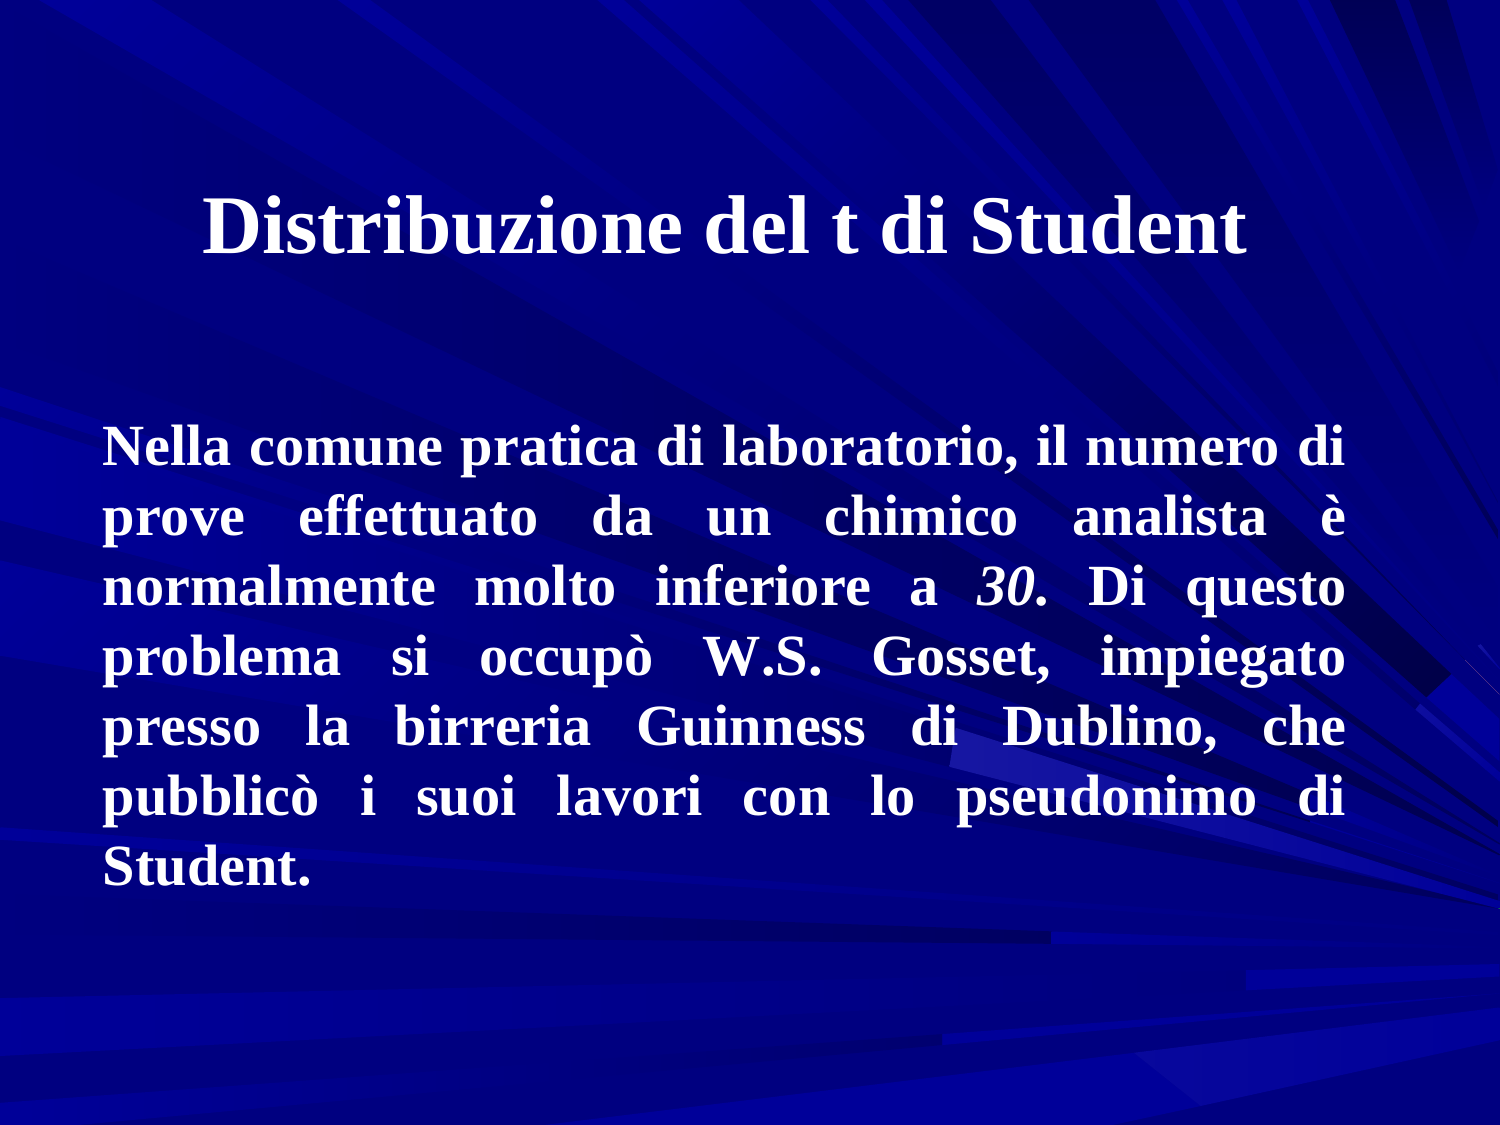

Distribuzione del t di Student
Nella comune pratica di laboratorio, il numero di prove effettuato da un chimico analista è normalmente molto inferiore a 30. Di questo problema si occupò W.S. Gosset, impiegato presso la birreria Guinness di Dublino, che pubblicò i suoi lavori con lo pseudonimo di Student.